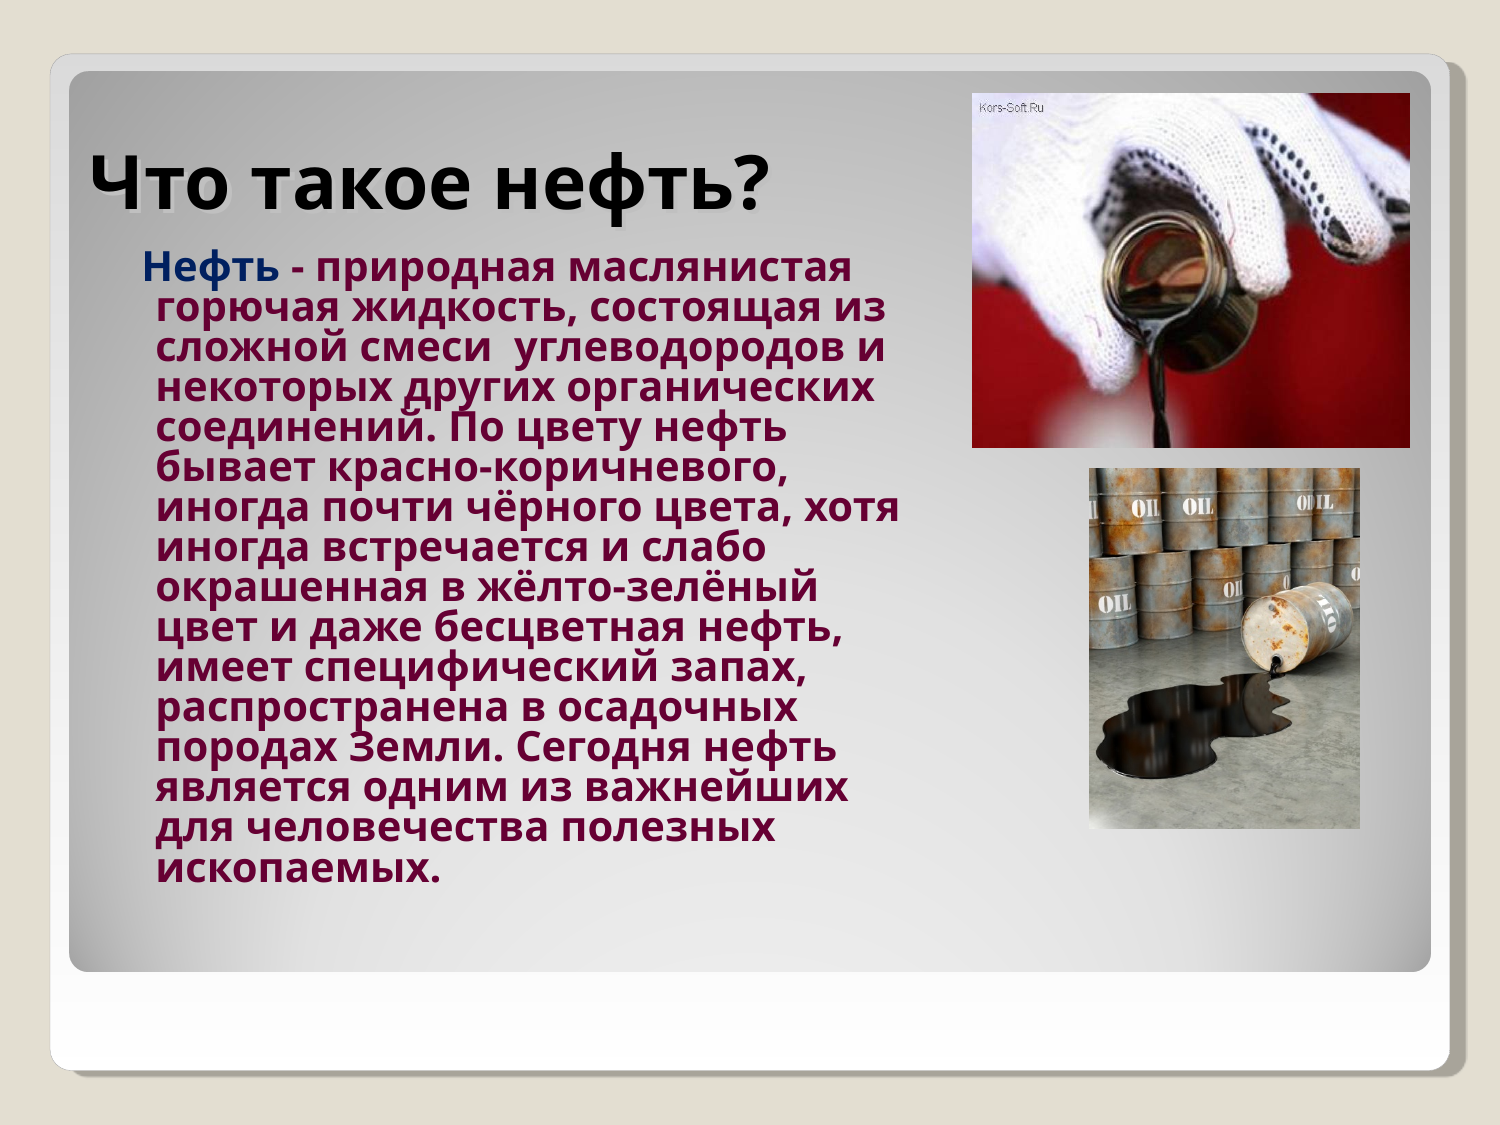

# Что такое нефть?
 Нефть - природная маслянистая горючая жидкость, состоящая из сложной смеси углеводородов и некоторых других органических соединений. По цвету нефть бывает красно-коричневого, иногда почти чёрного цвета, хотя иногда встречается и слабо окрашенная в жёлто-зелёный цвет и даже бесцветная нефть, имеет специфический запах, распространена в осадочных породах Земли. Сегодня нефть является одним из важнейших для человечества полезных ископаемых.